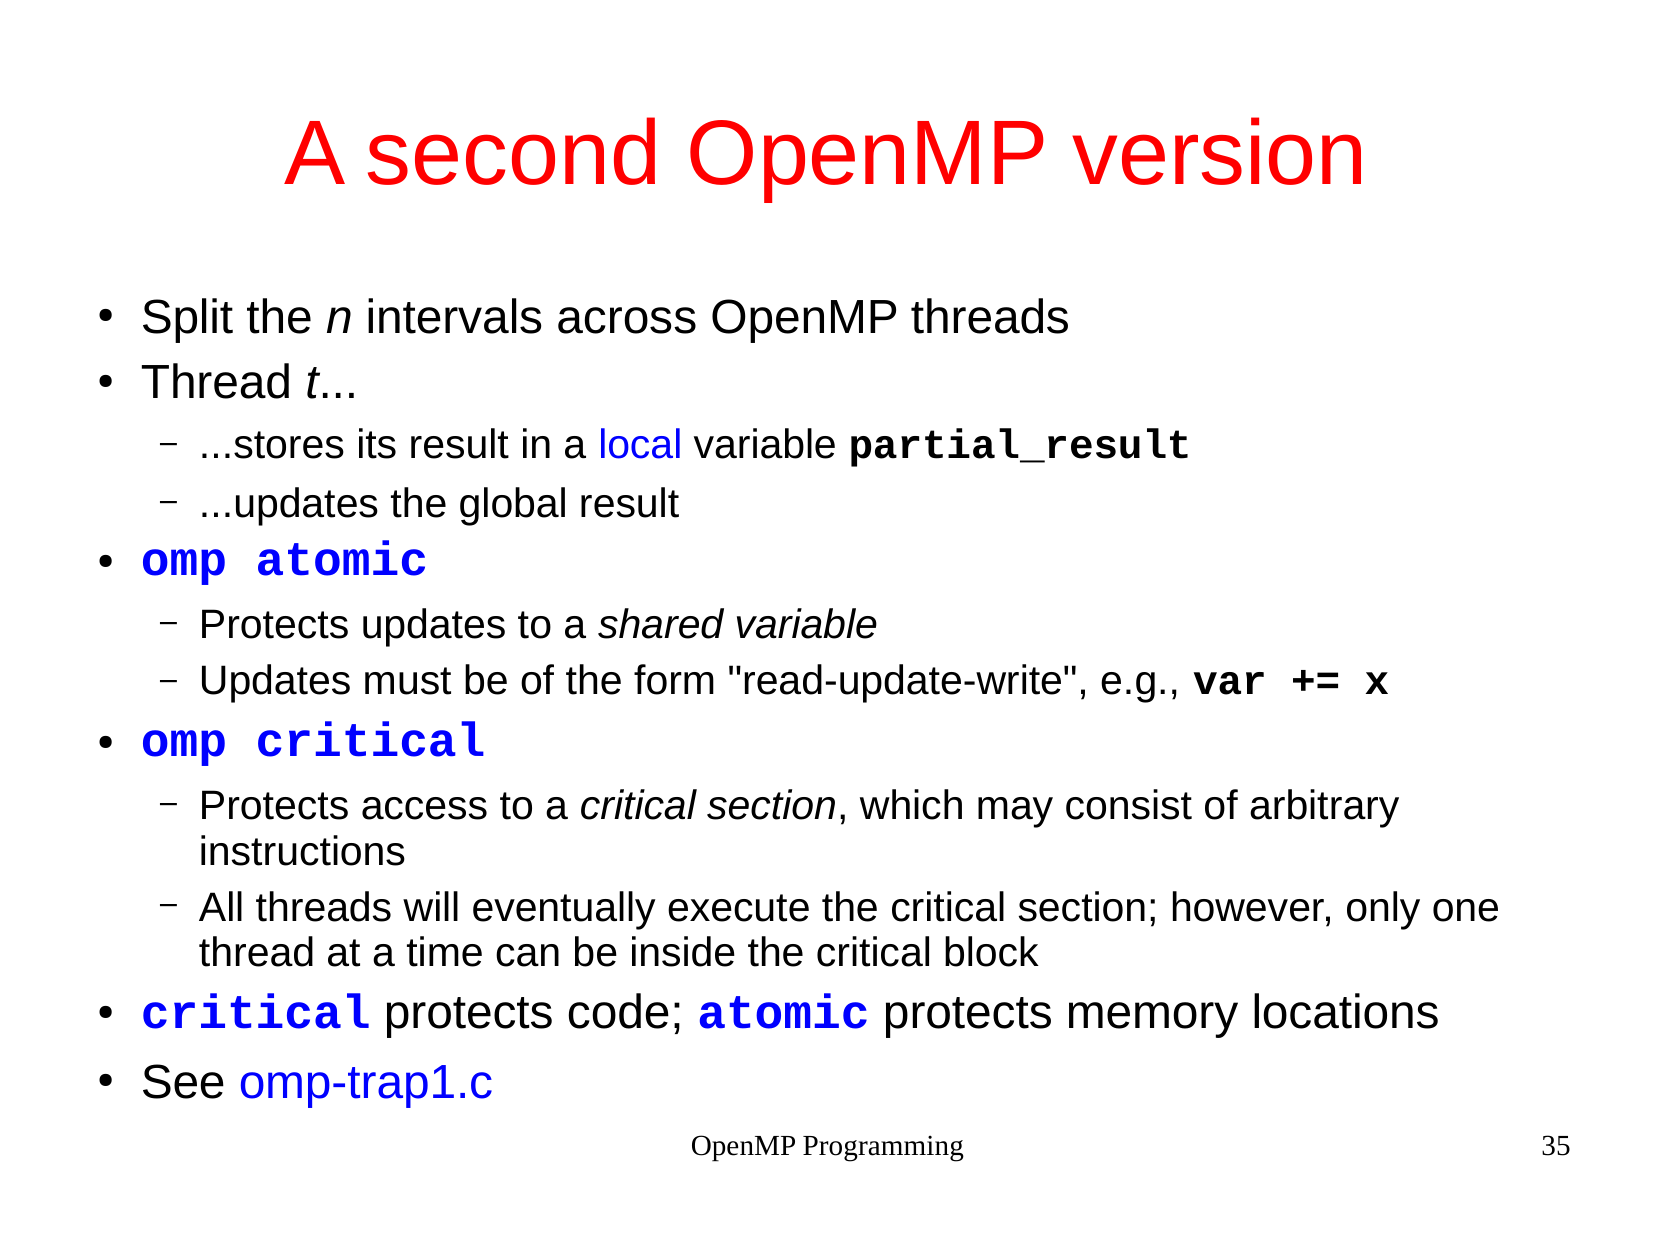

# A second OpenMP version
Split the n intervals across OpenMP threads
Thread t...
...stores its result in a local variable partial_result
...updates the global result
omp atomic
Protects updates to a shared variable
Updates must be of the form "read-update-write", e.g., var += x
omp critical
Protects access to a critical section, which may consist of arbitrary instructions
All threads will eventually execute the critical section; however, only one thread at a time can be inside the critical block
critical protects code; atomic protects memory locations
See omp-trap1.c
OpenMP Programming
35